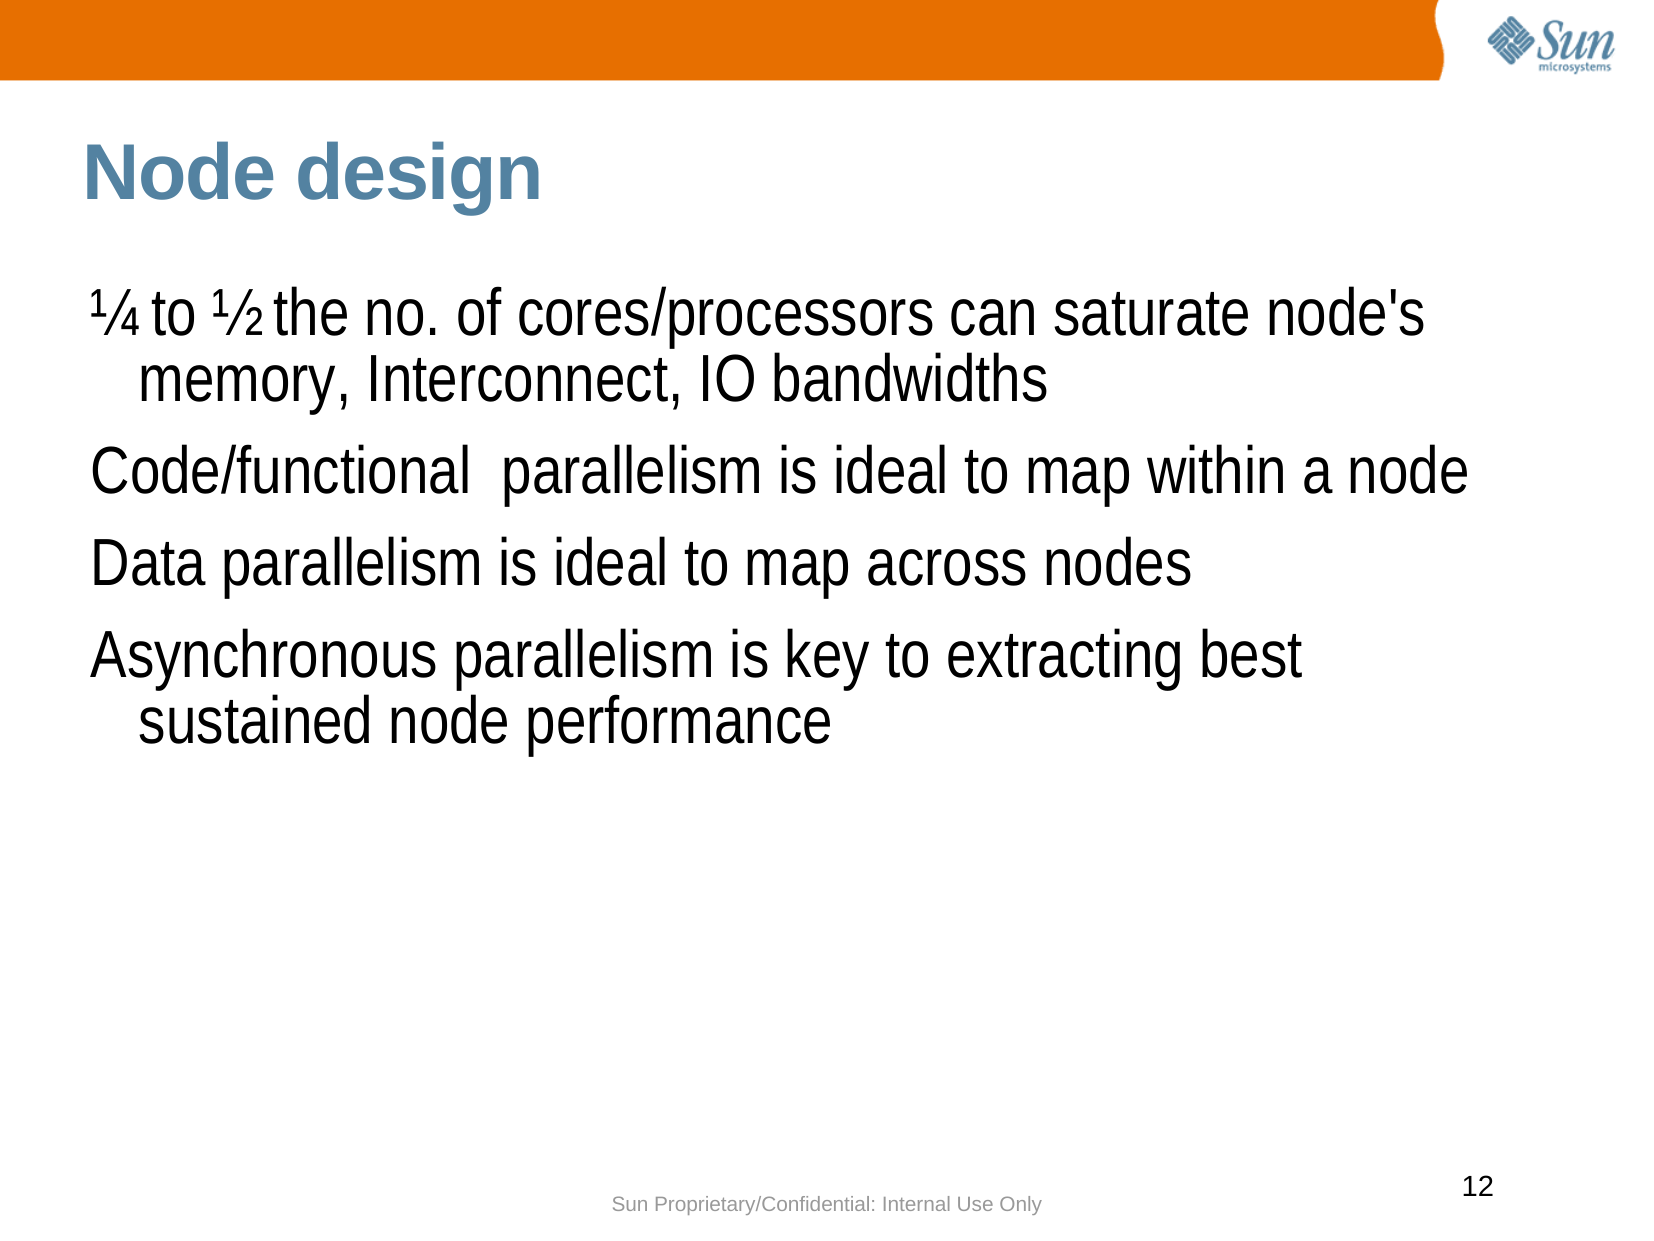

# Node design
¼ to ½ the no. of cores/processors can saturate node's memory, Interconnect, IO bandwidths
Code/functional parallelism is ideal to map within a node
Data parallelism is ideal to map across nodes
Asynchronous parallelism is key to extracting best sustained node performance